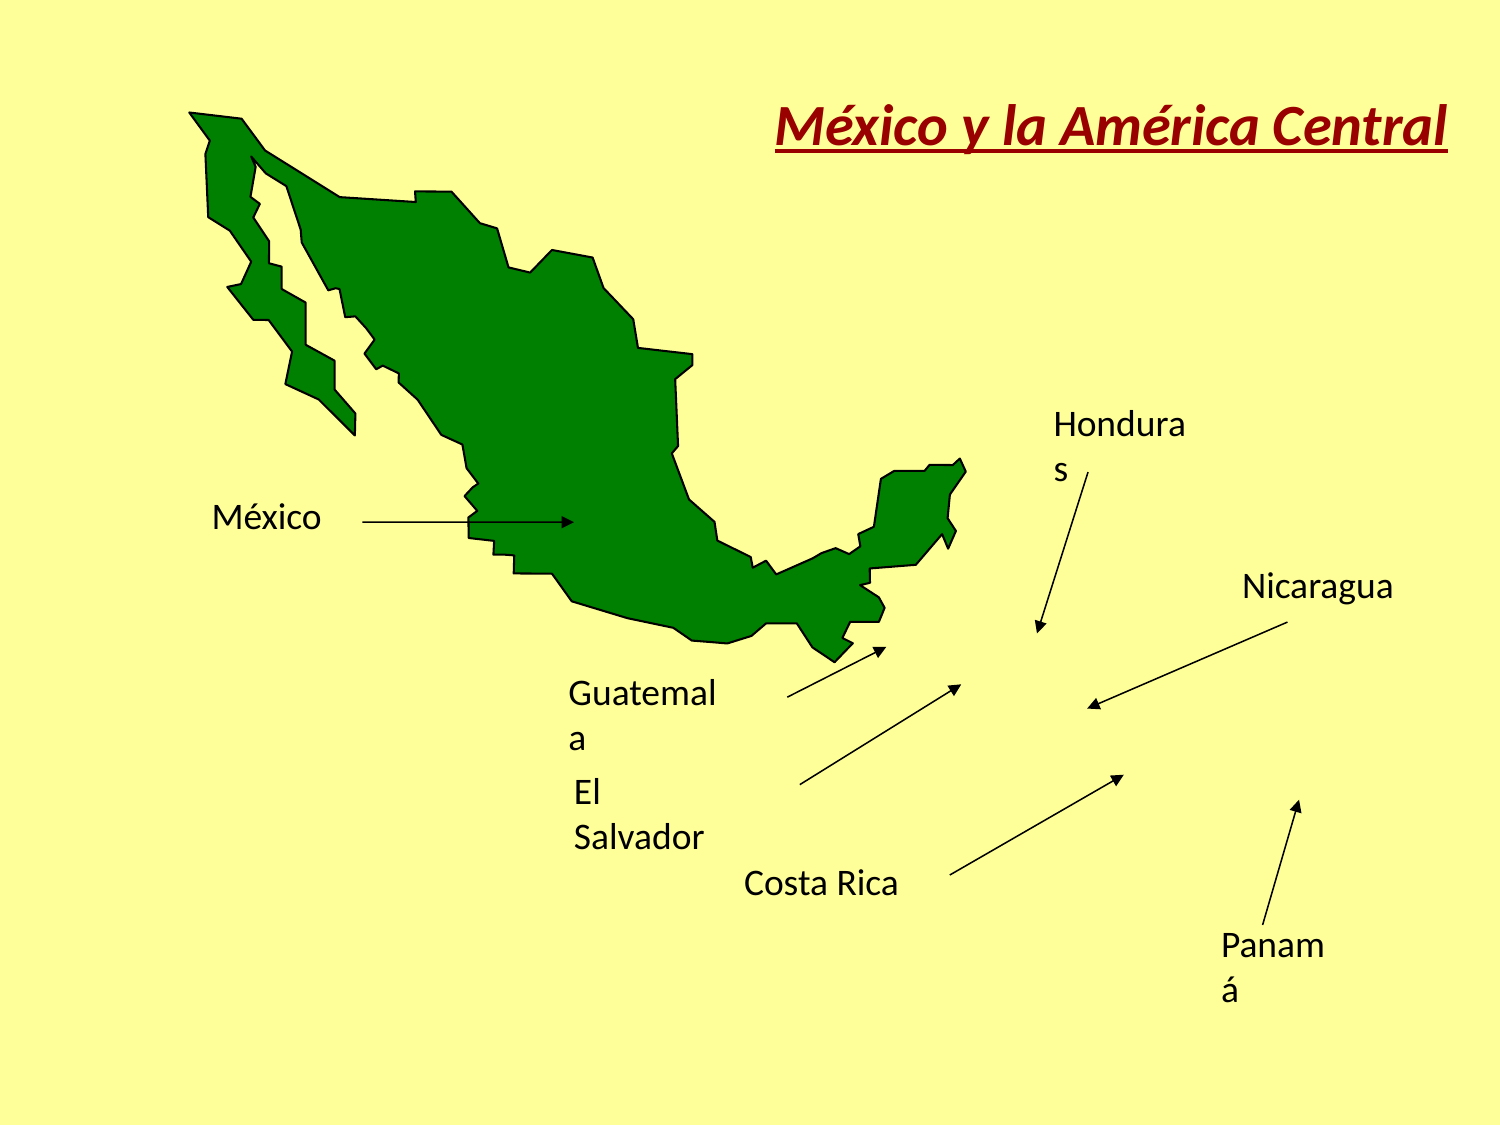

México y la América Central
Honduras
México
Nicaragua
Guatemala
El Salvador
Costa Rica
Panamá